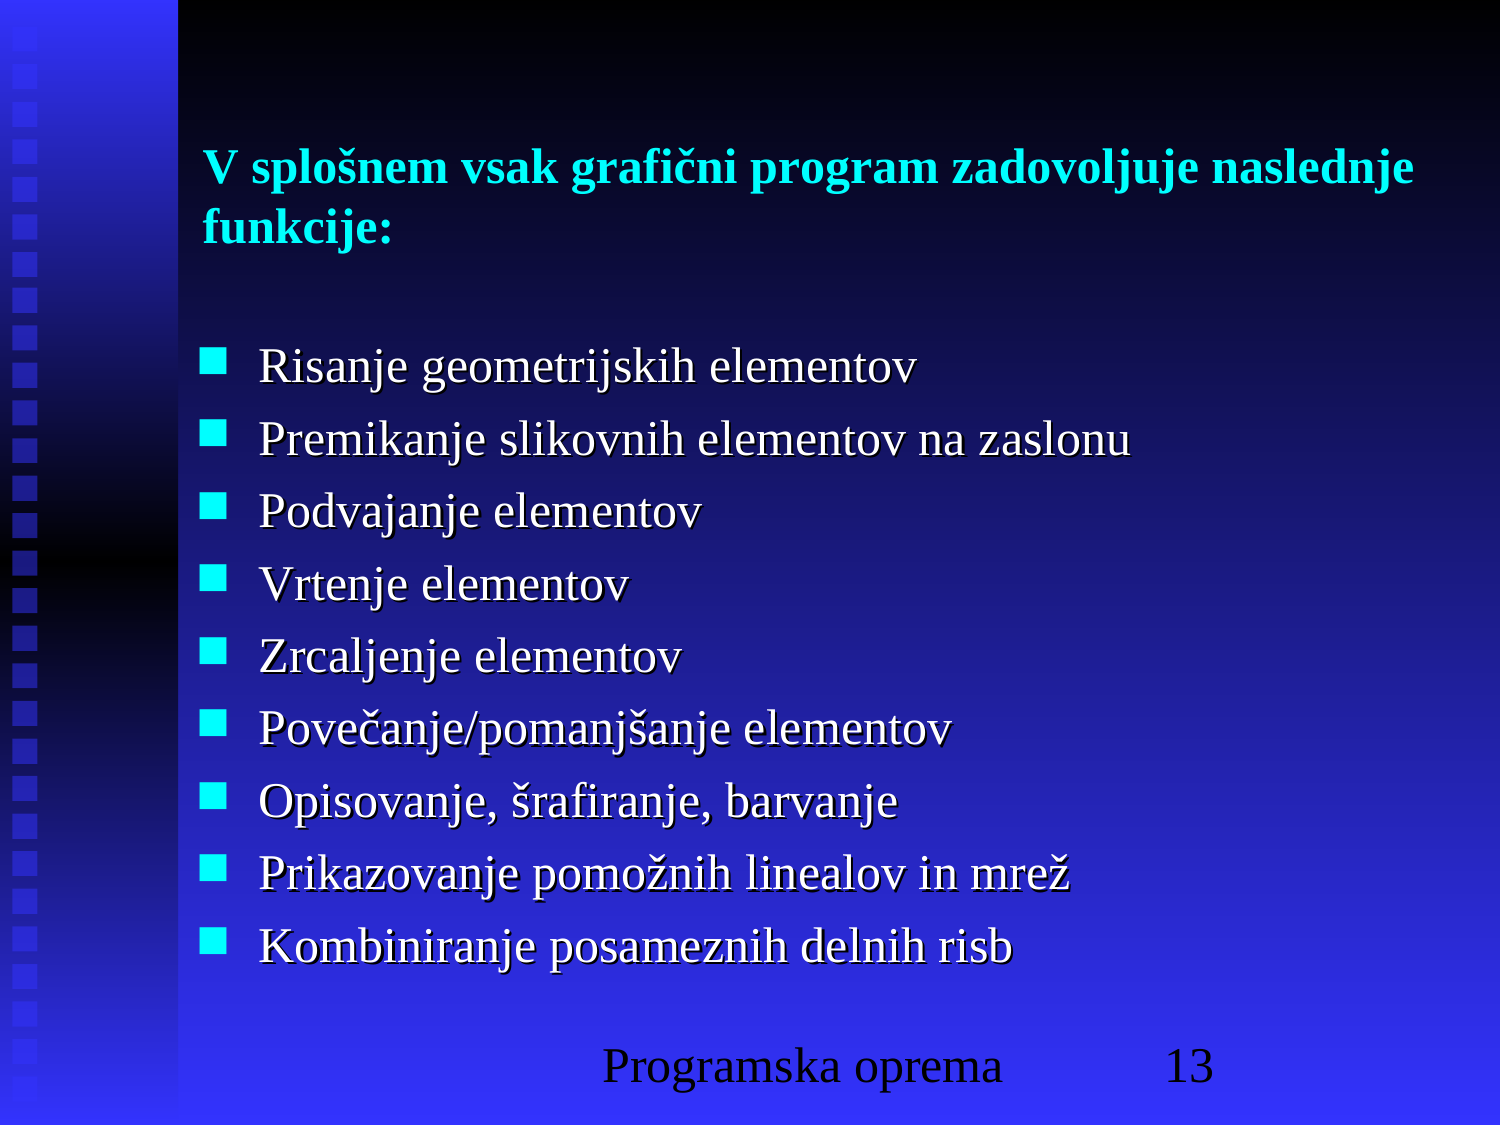

# V splošnem vsak grafični program zadovoljuje naslednje funkcije:
Risanje geometrijskih elementov
Premikanje slikovnih elementov na zaslonu
Podvajanje elementov
Vrtenje elementov
Zrcaljenje elementov
Povečanje/pomanjšanje elementov
Opisovanje, šrafiranje, barvanje
Prikazovanje pomožnih linealov in mrež
Kombiniranje posameznih delnih risb
Programska oprema
13